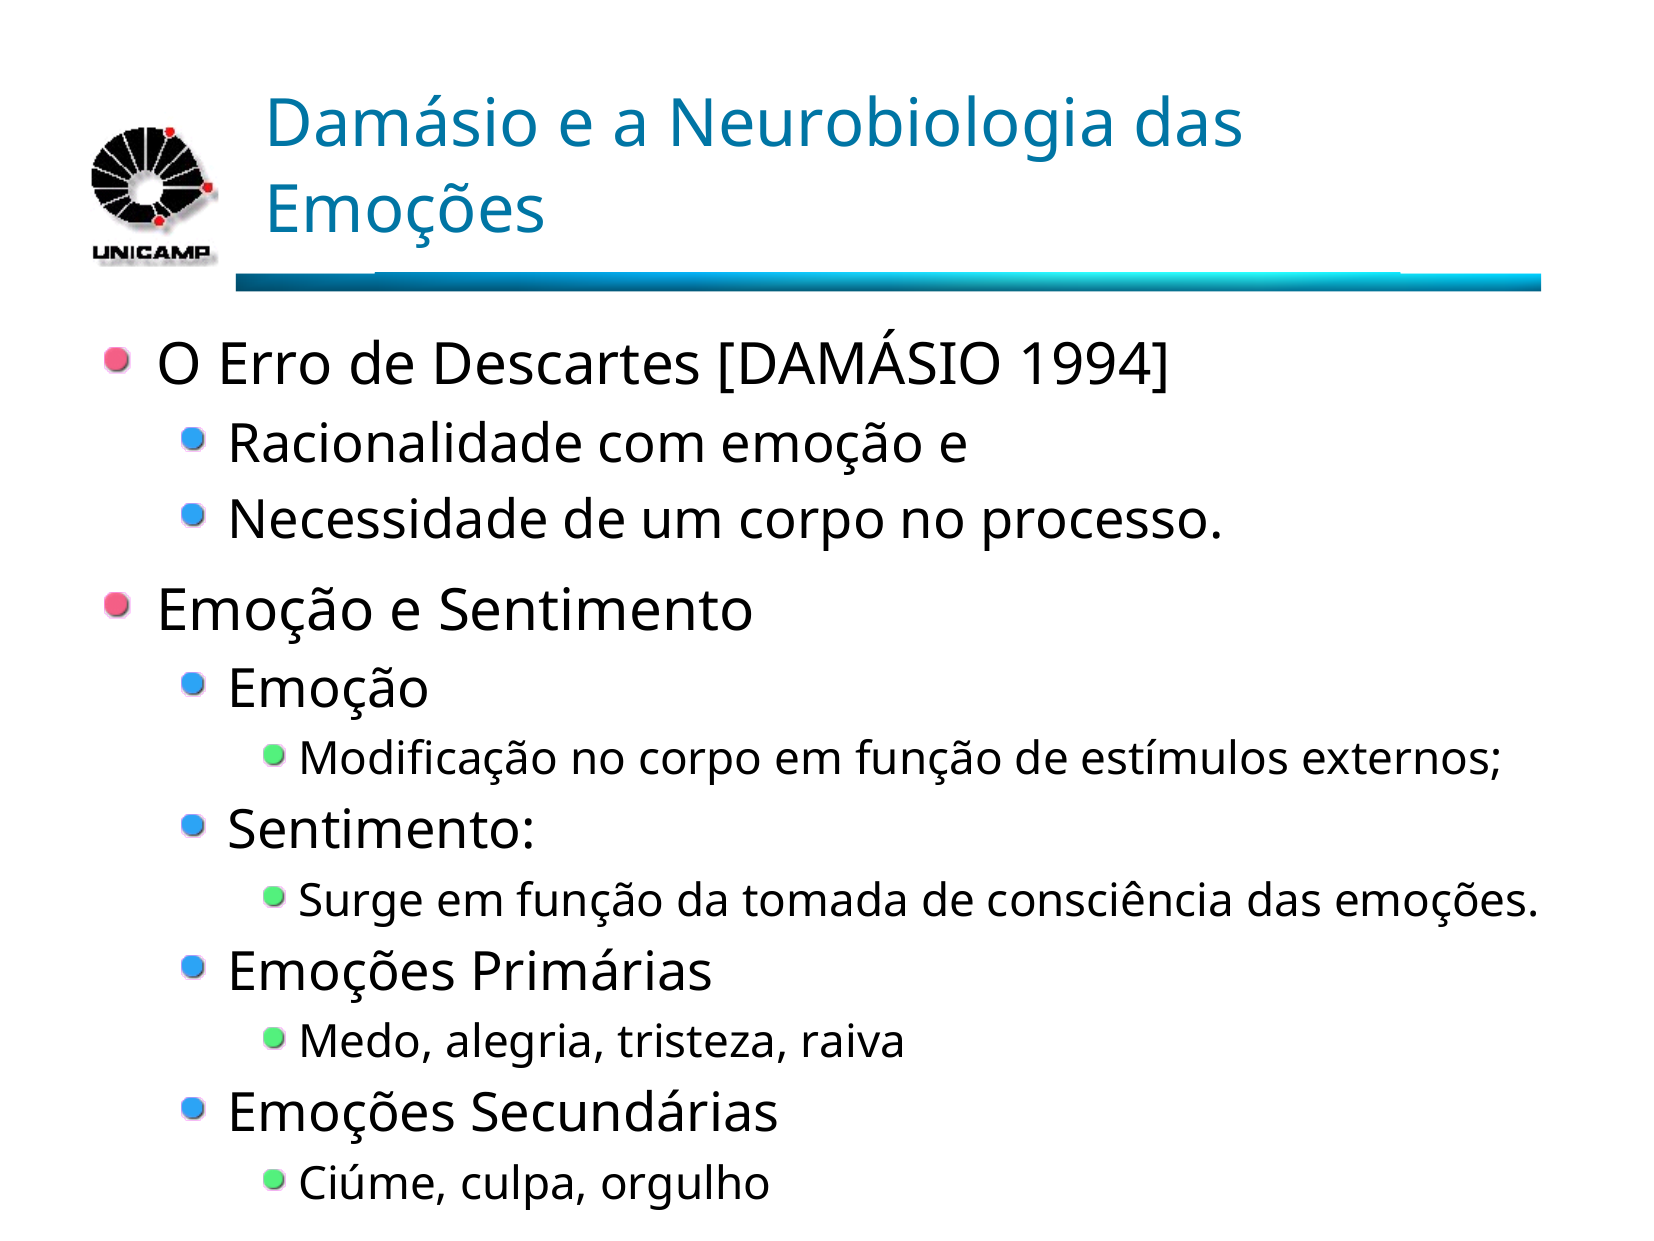

# Damásio e a Neurobiologia das Emoções
O Erro de Descartes [DAMÁSIO 1994]
Racionalidade com emoção e
Necessidade de um corpo no processo.
Emoção e Sentimento
Emoção
Modificação no corpo em função de estímulos externos;
Sentimento:
Surge em função da tomada de consciência das emoções.
Emoções Primárias
Medo, alegria, tristeza, raiva
Emoções Secundárias
Ciúme, culpa, orgulho